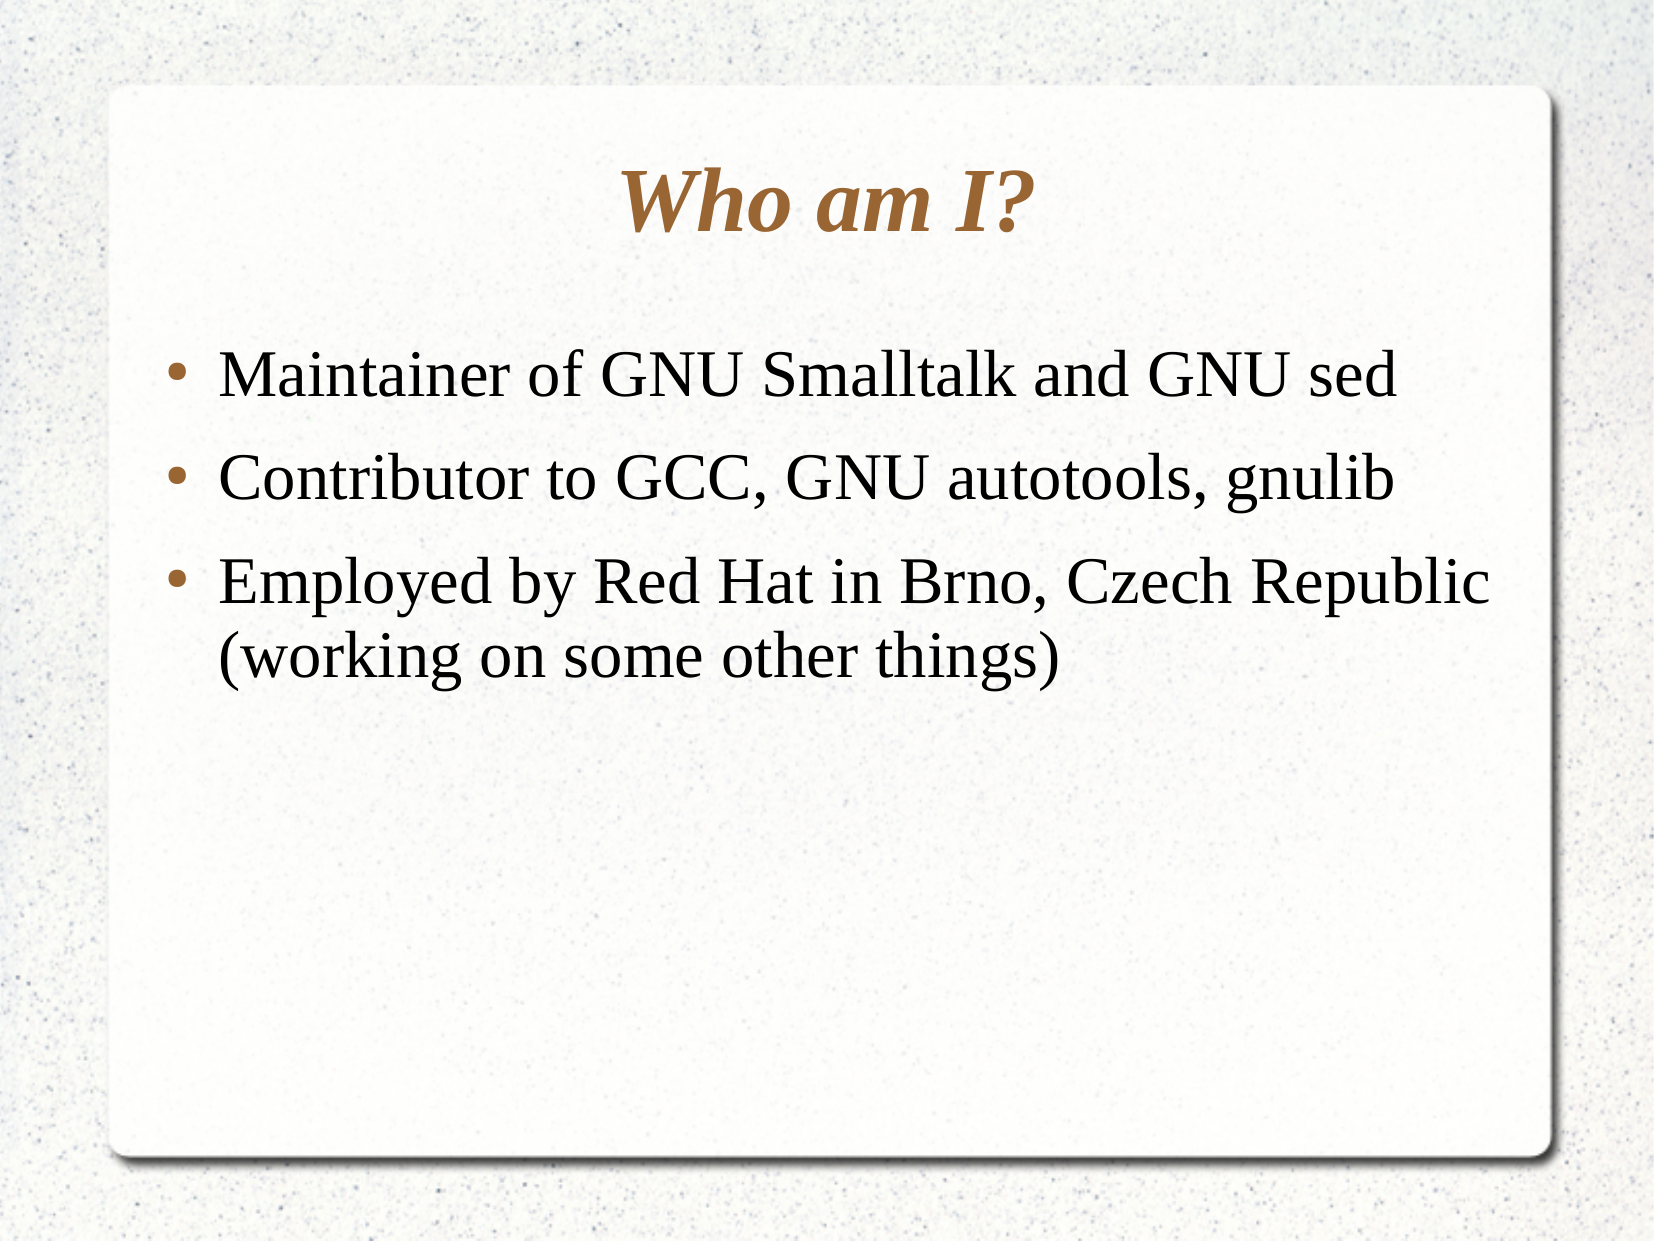

# Who am I?
Maintainer of GNU Smalltalk and GNU sed
Contributor to GCC, GNU autotools, gnulib
Employed by Red Hat in Brno, Czech Republic
(working on some other things)